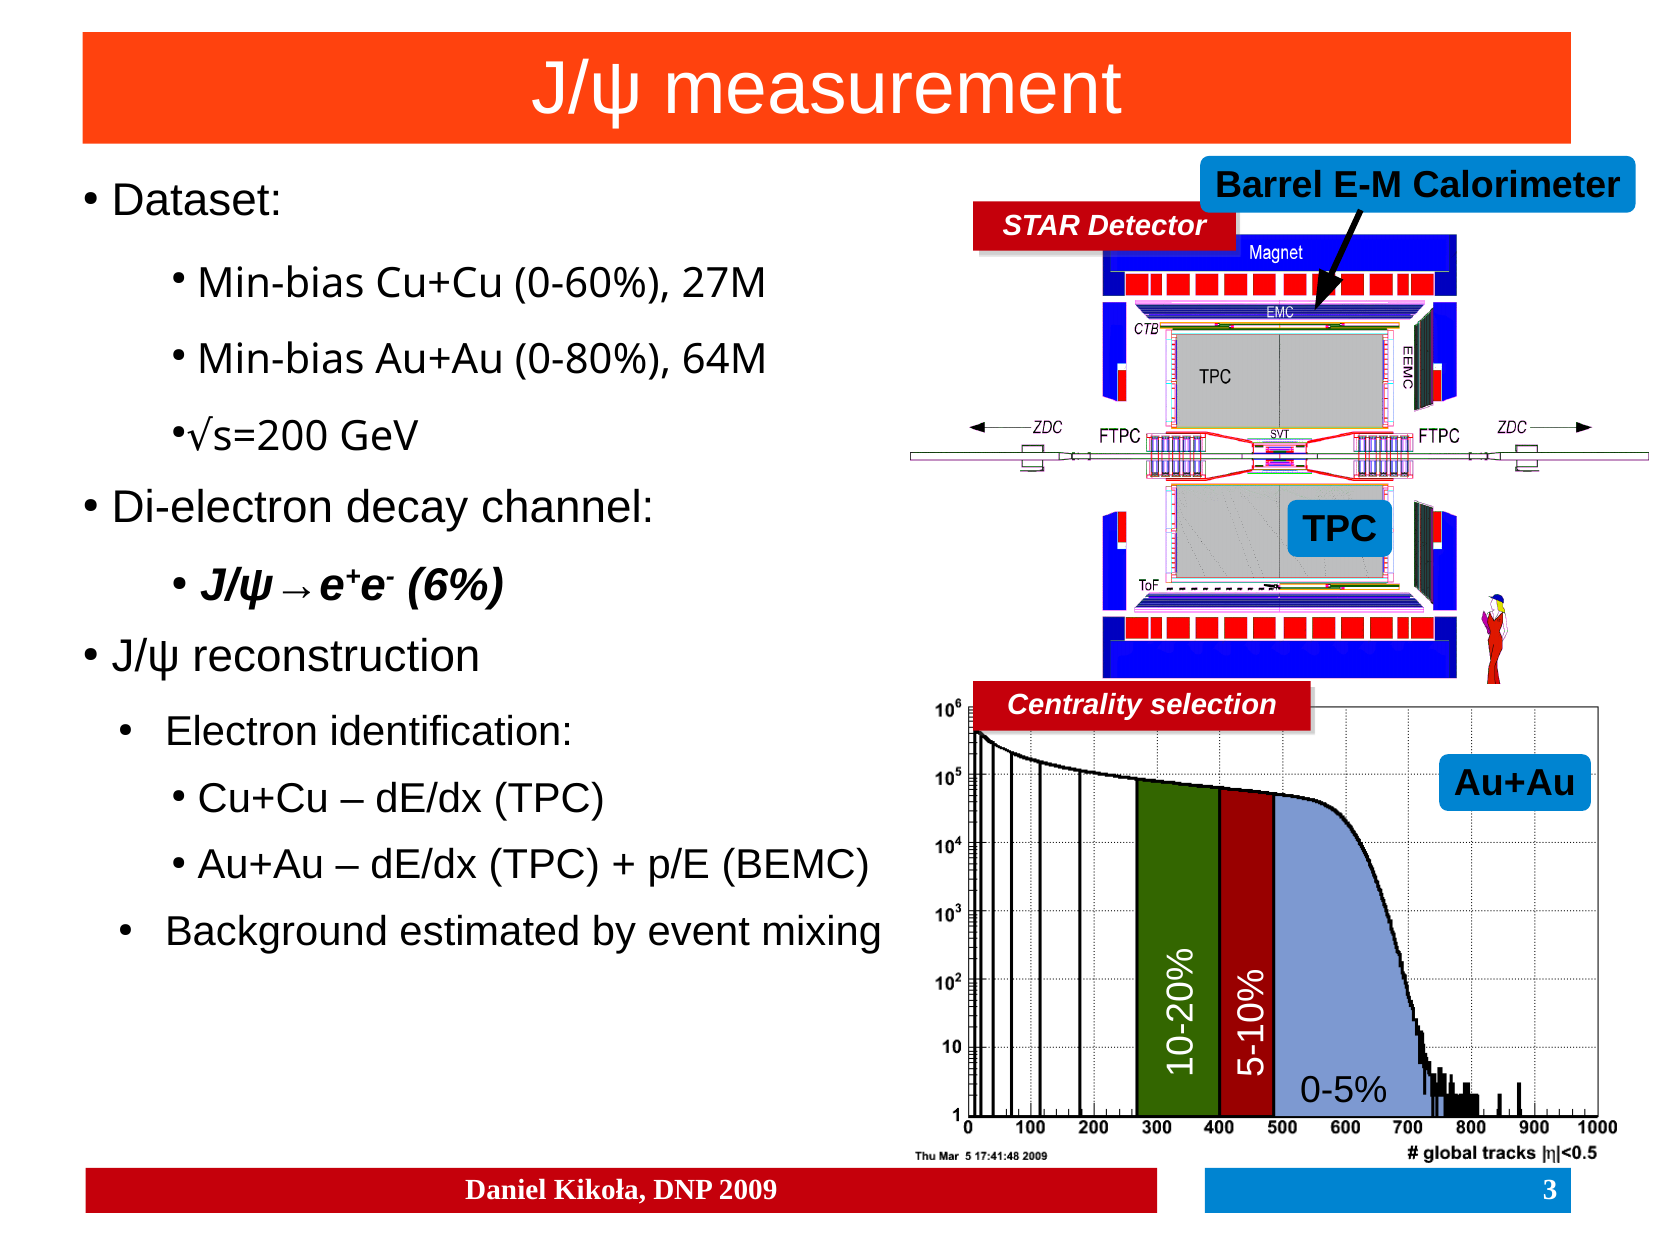

J/ψ measurement
Barrel E-M Calorimeter
# Dataset:
 Min-bias Cu+Cu (0-60%), 27M
 Min-bias Au+Au (0-80%), 64M
√s=200 GeV
 Di-electron decay channel:
 J/ψ→e+e- (6%)
 J/ψ reconstruction
 Electron identification:
 Cu+Cu – dE/dx (TPC)
 Au+Au – dE/dx (TPC) + p/E (BEMC)
 Background estimated by event mixing
STAR Detector
TPC
Centrality selection
Au+Au
10-20%
5-10%
0-5%
Daniel Kikoła, DNP 2009
3